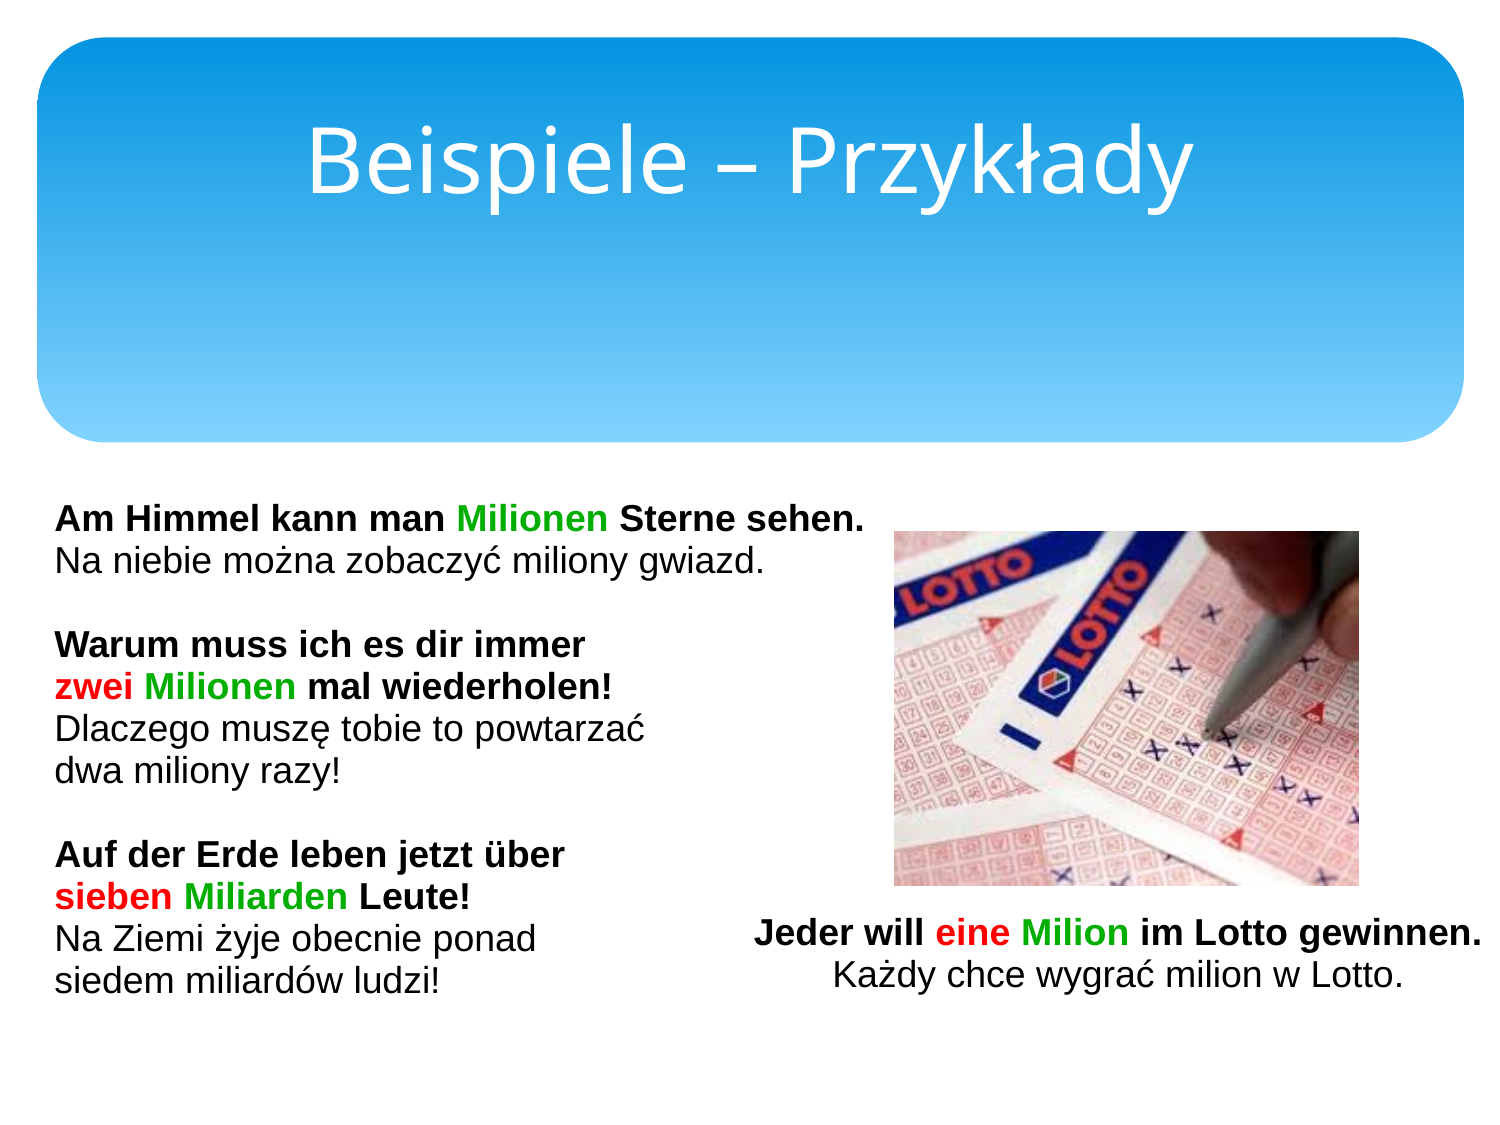

# Beispiele – Przykłady
Am Himmel kann man Milionen Sterne sehen.
Na niebie można zobaczyć miliony gwiazd.
Warum muss ich es dir immer
zwei Milionen mal wiederholen!
Dlaczego muszę tobie to powtarzać
dwa miliony razy!
Auf der Erde leben jetzt über
sieben Miliarden Leute!
Na Ziemi żyje obecnie ponad
siedem miliardów ludzi!
Jeder will eine Milion im Lotto gewinnen.
Każdy chce wygrać milion w Lotto.